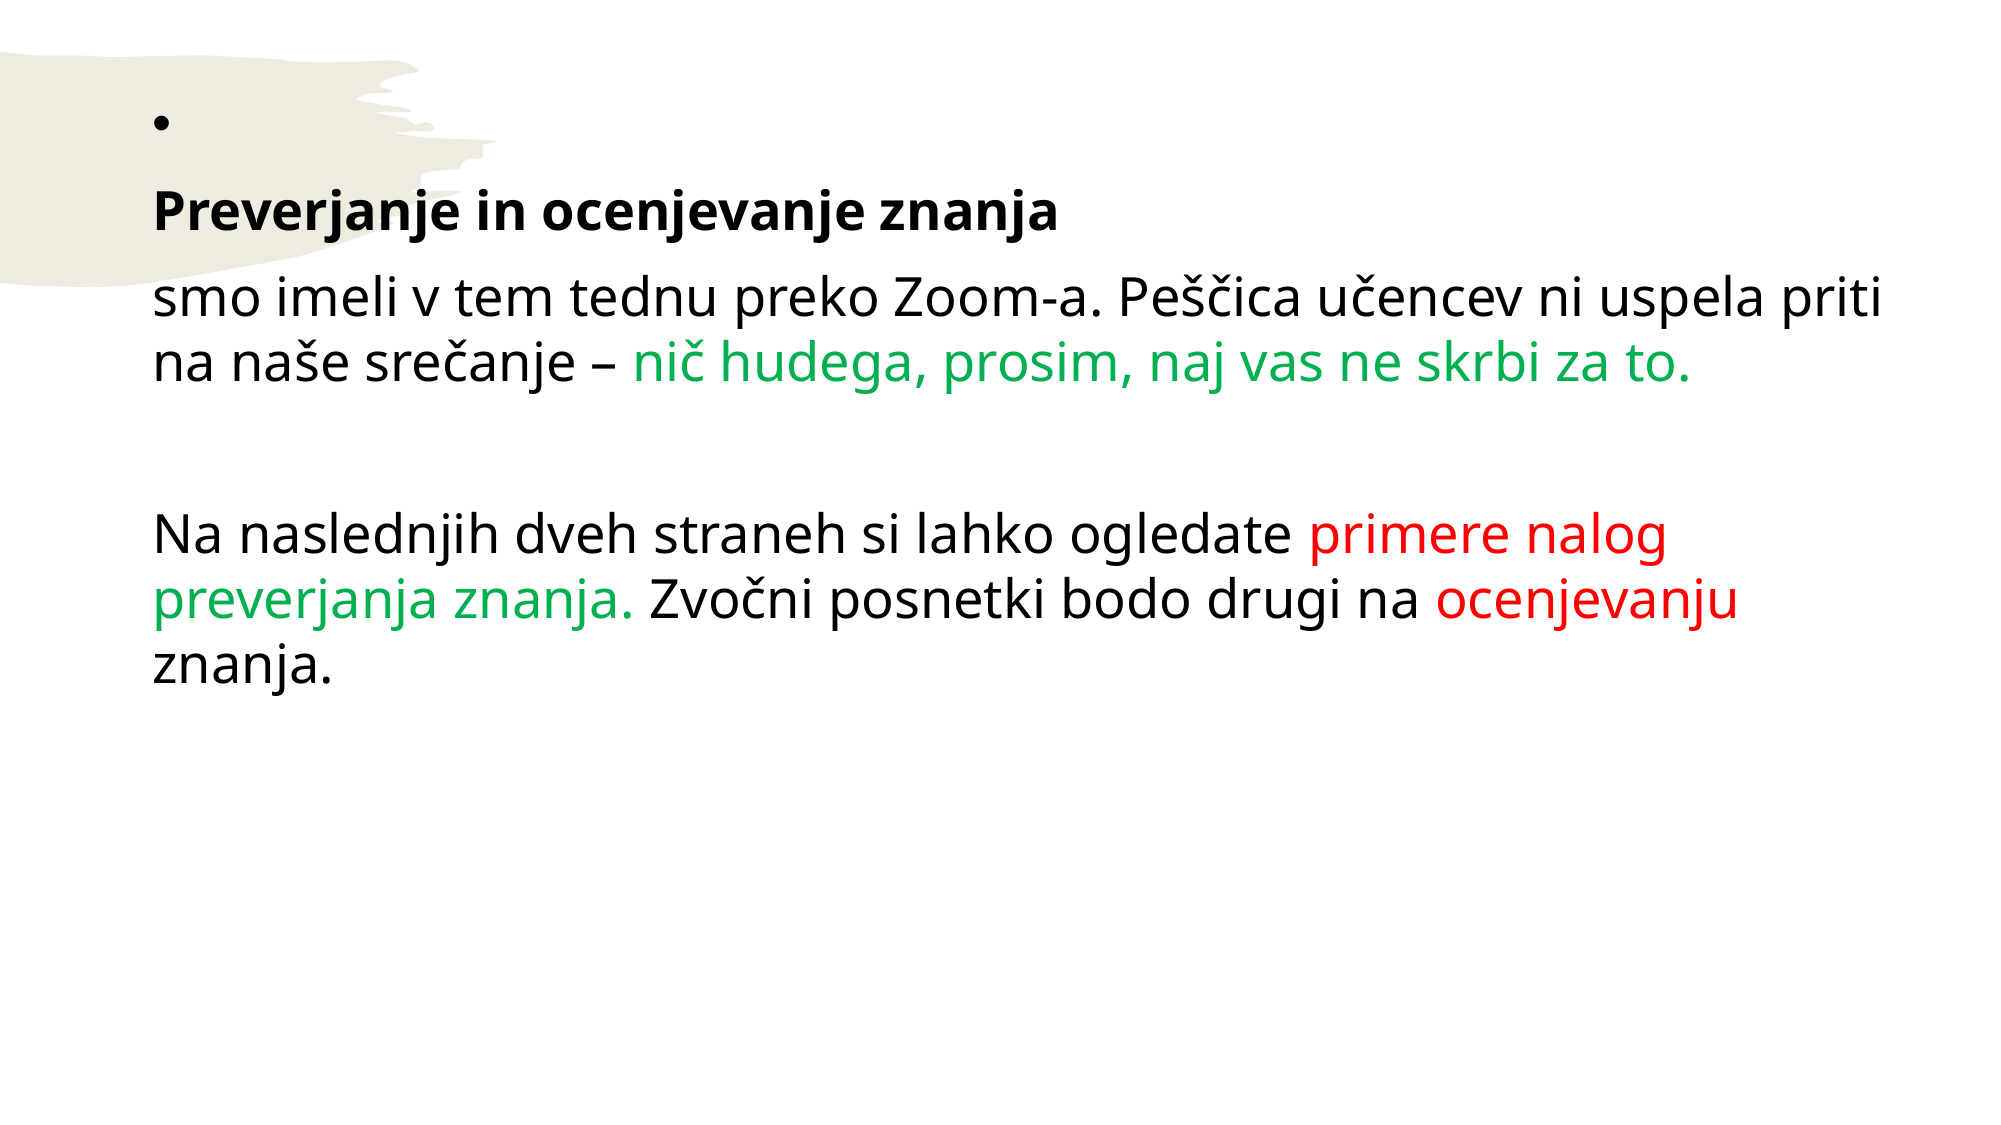

# Preverjanje in ocenjevanje znanja
smo imeli v tem tednu preko Zoom-a. Peščica učencev ni uspela priti na naše srečanje – nič hudega, prosim, naj vas ne skrbi za to.
Na naslednjih dveh straneh si lahko ogledate primere nalog preverjanja znanja. Zvočni posnetki bodo drugi na ocenjevanju znanja.